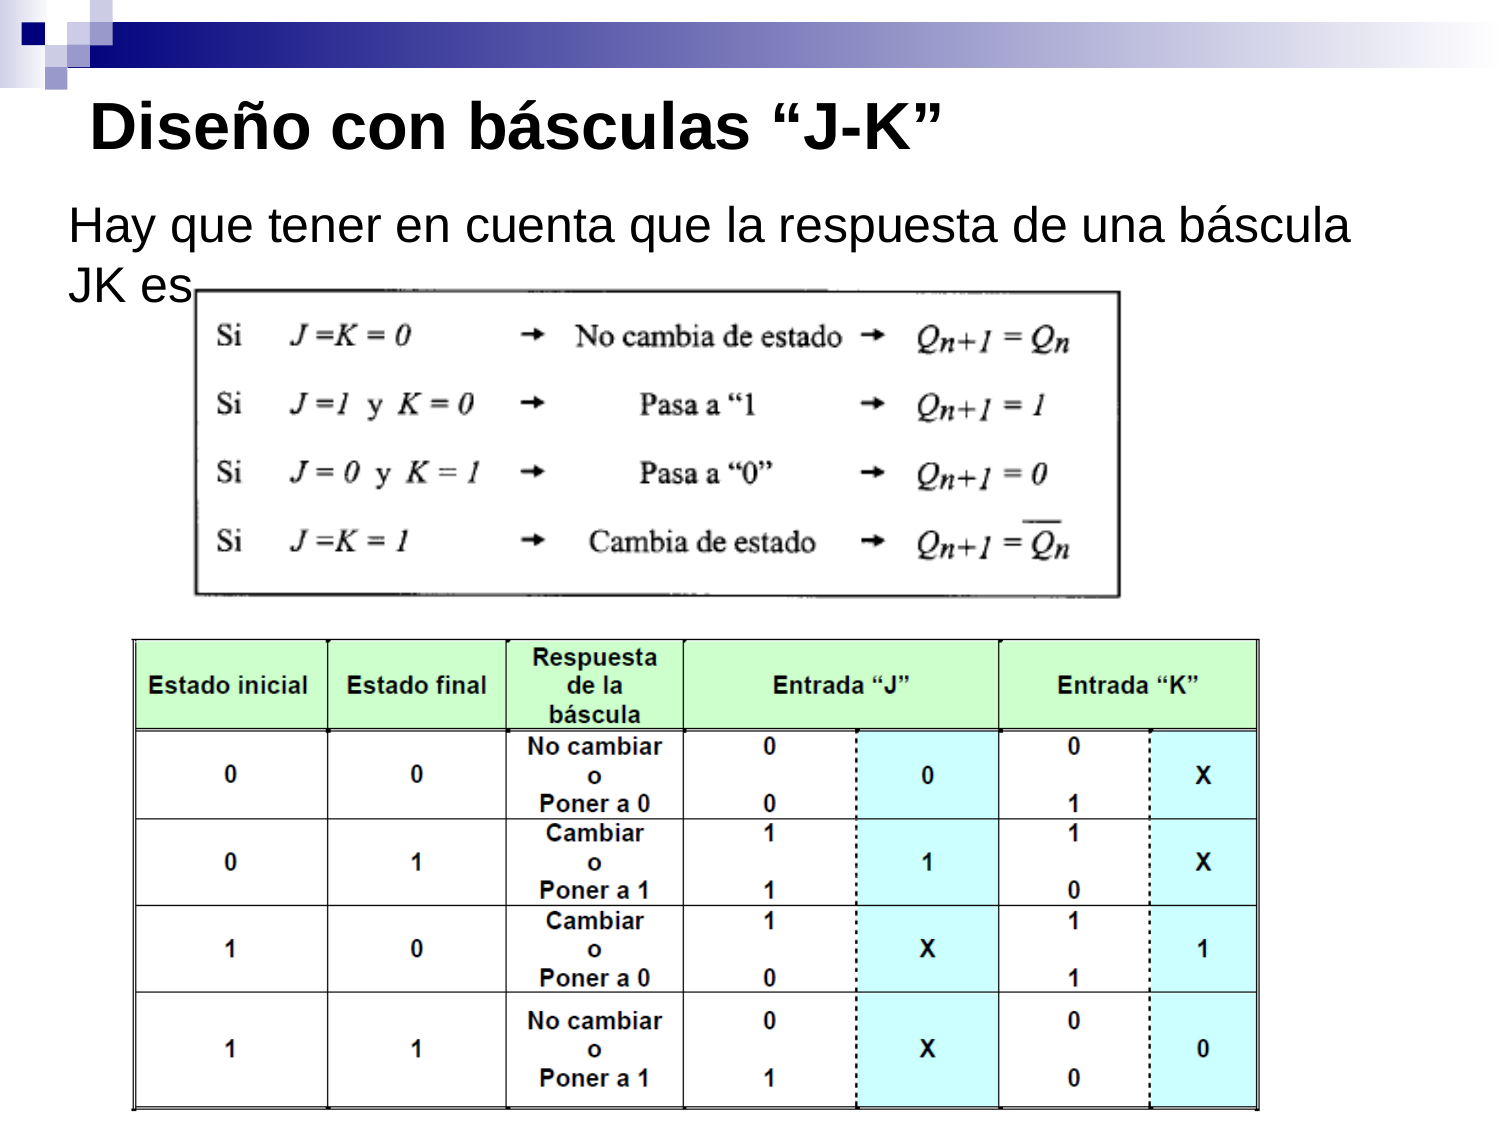

Diseño con básculas “J-K”
# Hay que tener en cuenta que la respuesta de una báscula JK es